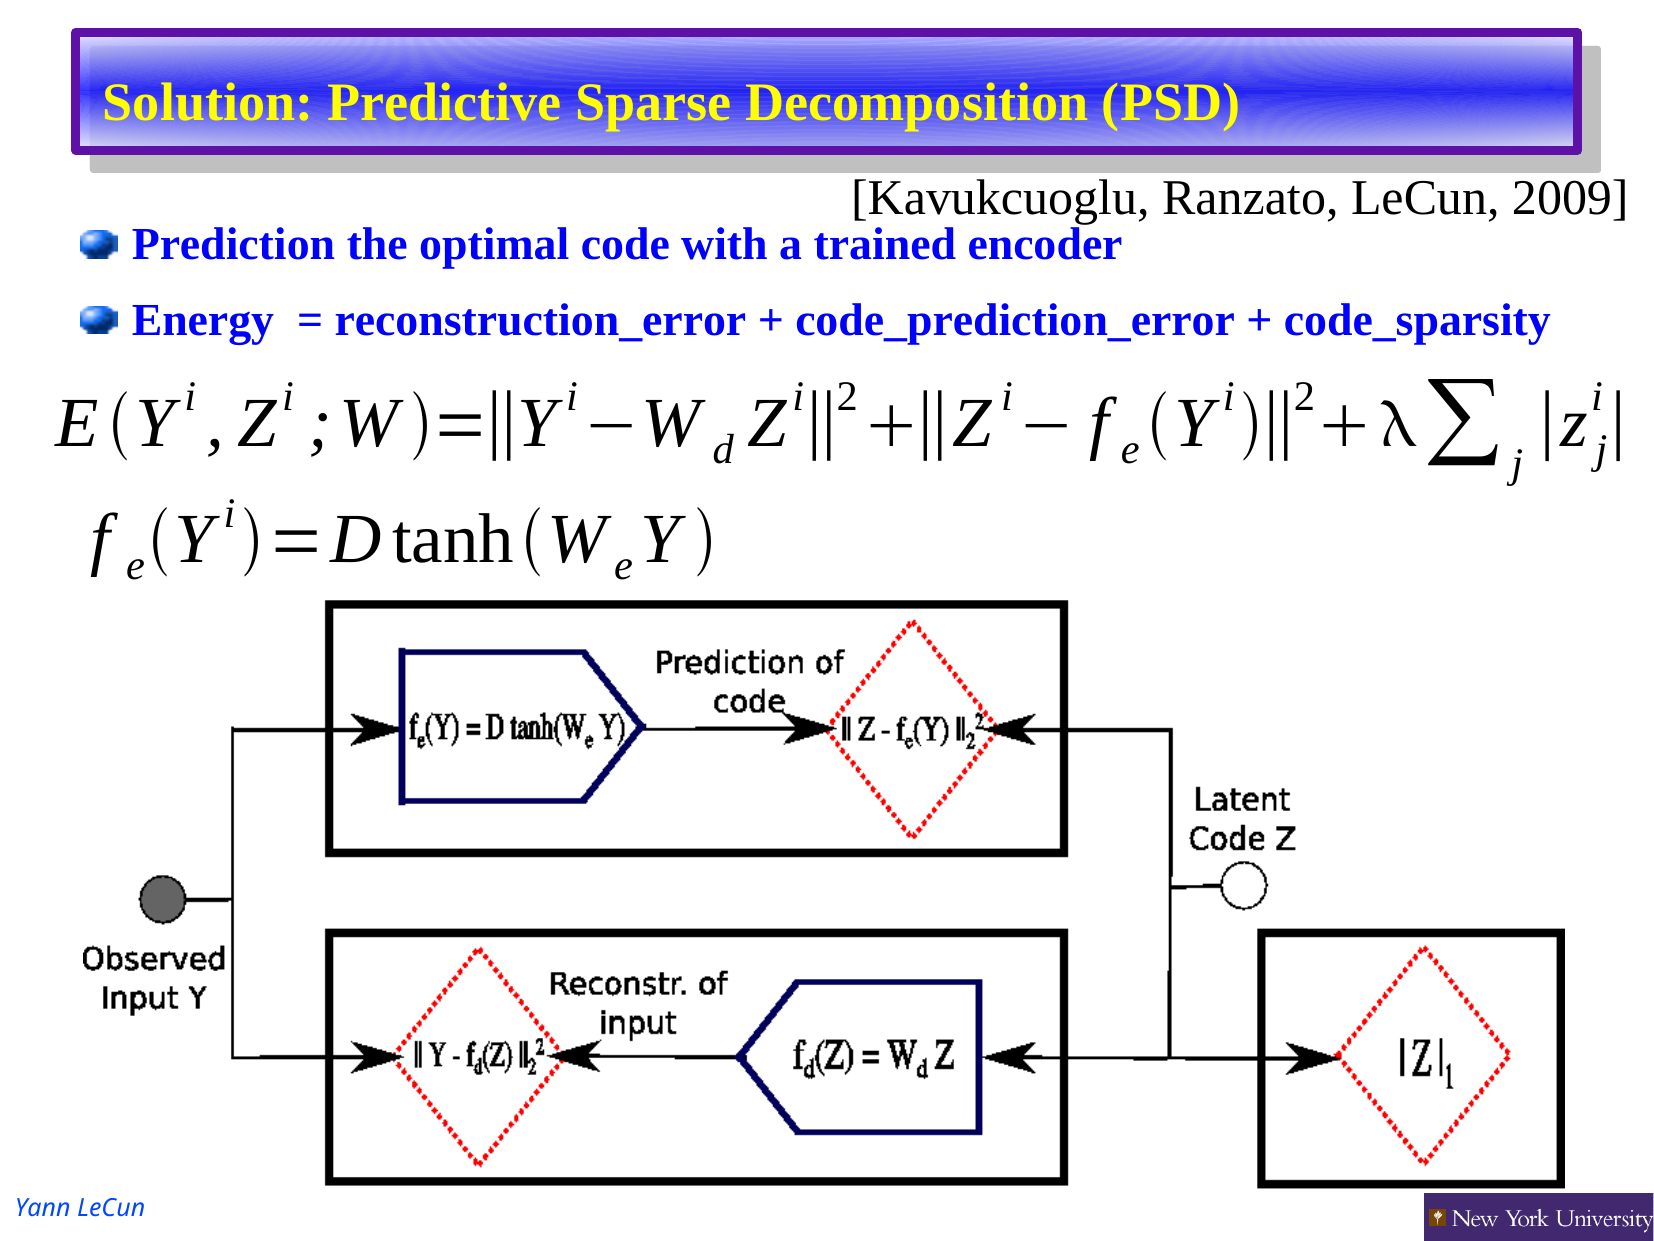

# Solution: Predictive Sparse Decomposition (PSD)
[Kavukcuoglu, Ranzato, LeCun, 2009]
Prediction the optimal code with a trained encoder
Energy = reconstruction_error + code_prediction_error + code_sparsity